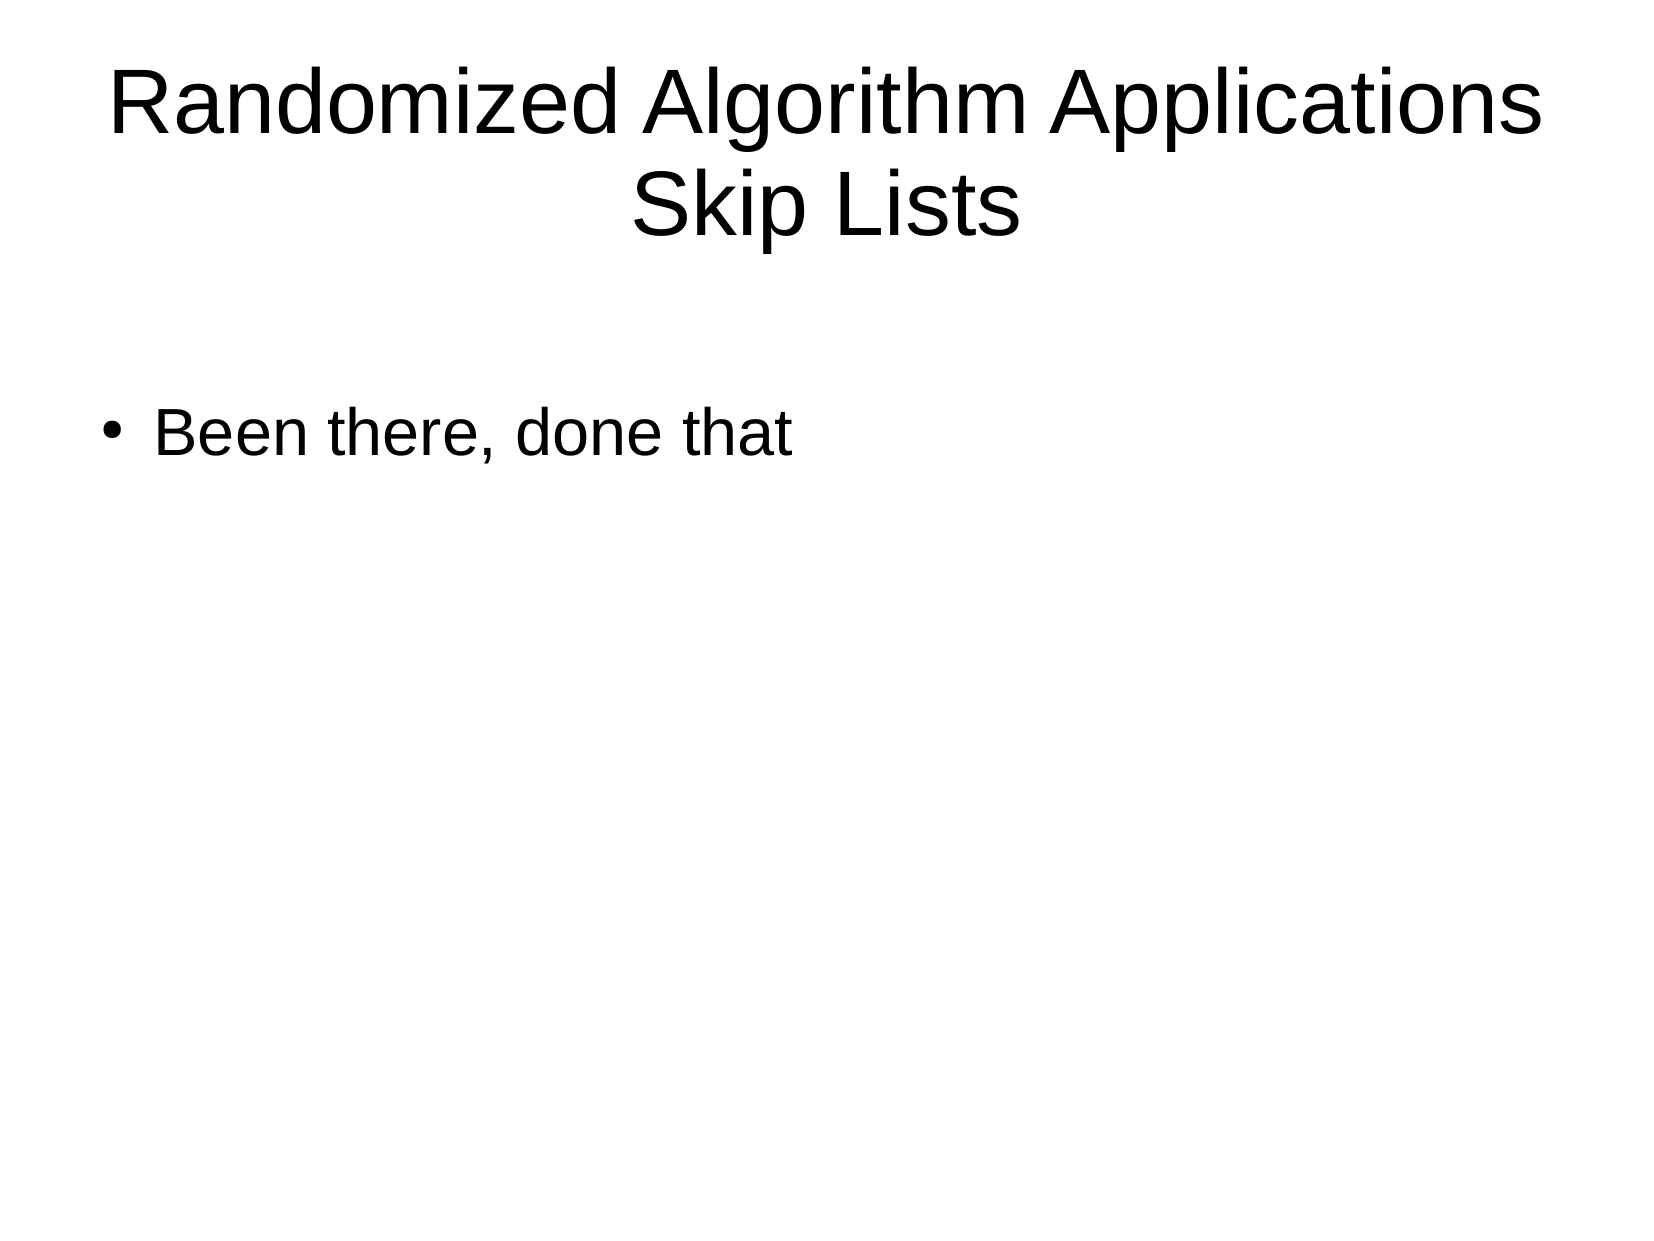

# Randomized Algorithm Applications Skip Lists
Been there, done that